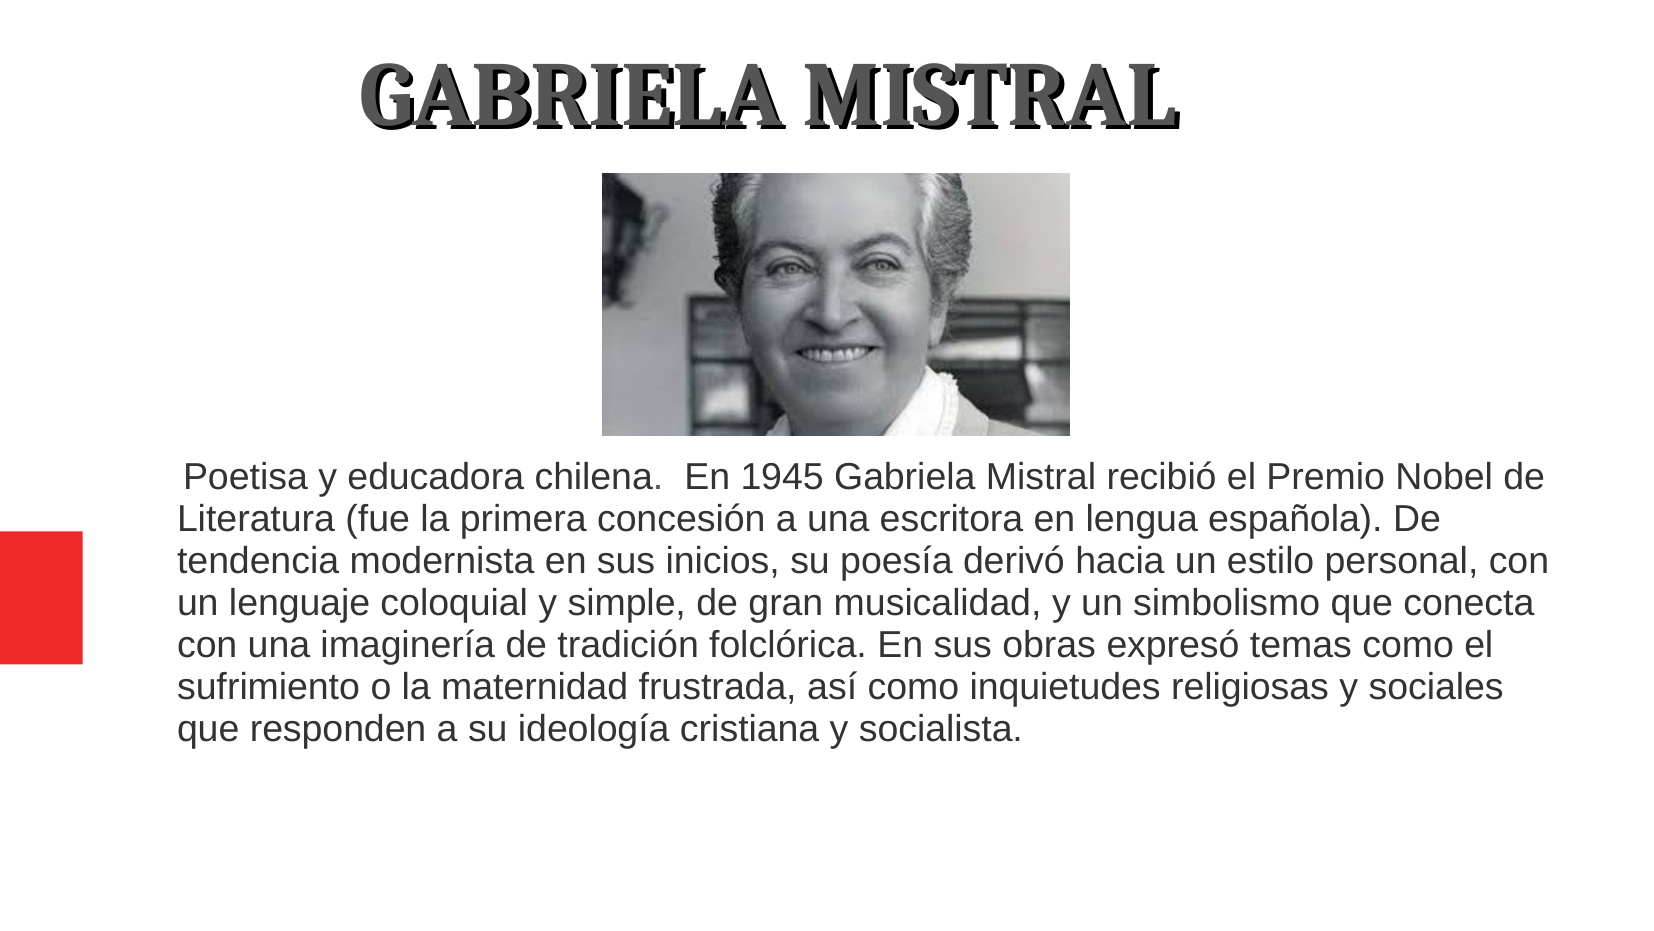

# GABRIELA MISTRAL
 Poetisa y educadora chilena. En 1945 Gabriela Mistral recibió el Premio Nobel de Literatura (fue la primera concesión a una escritora en lengua española). De tendencia modernista en sus inicios, su poesía derivó hacia un estilo personal, con un lenguaje coloquial y simple, de gran musicalidad, y un simbolismo que conecta con una imaginería de tradición folclórica. En sus obras expresó temas como el sufrimiento o la maternidad frustrada, así como inquietudes religiosas y sociales que responden a su ideología cristiana y socialista.